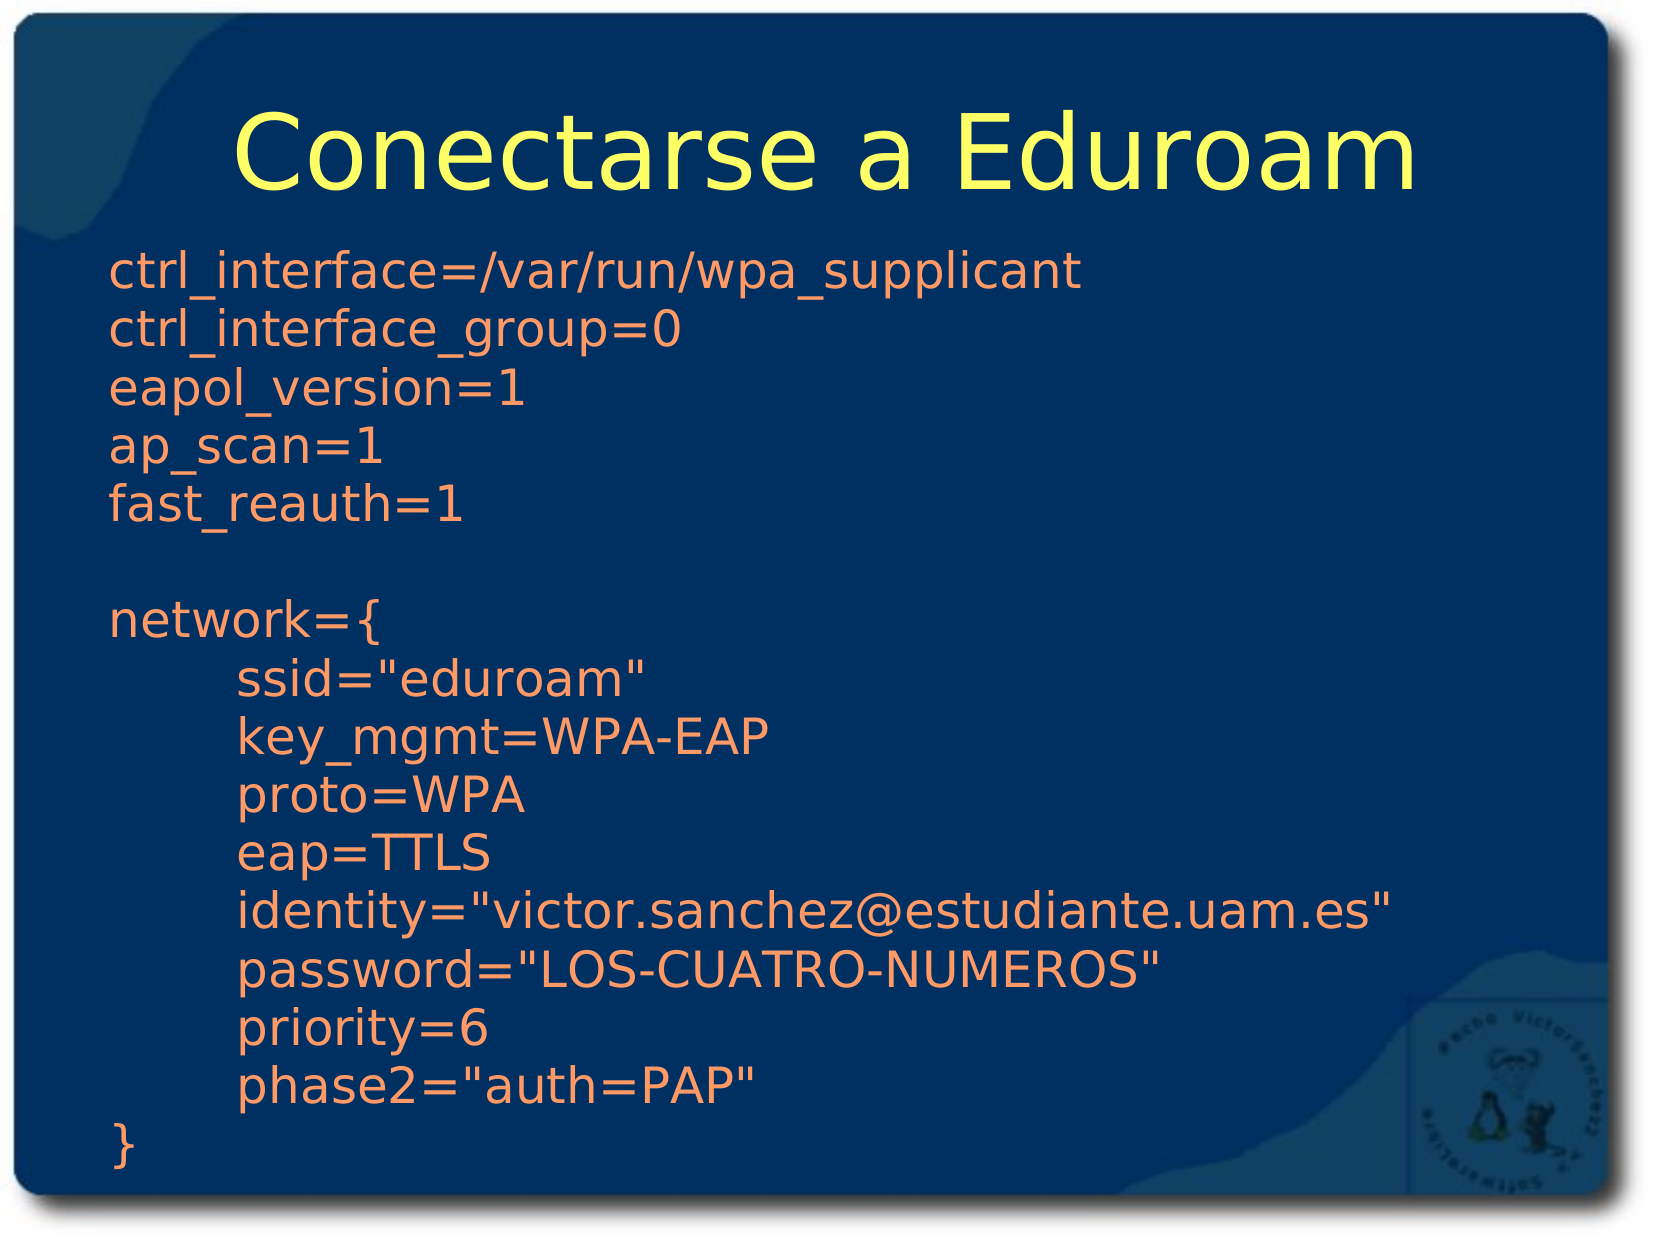

Conectarse a Eduroam
ctrl_interface=/var/run/wpa_supplicant
ctrl_interface_group=0
eapol_version=1
ap_scan=1
fast_reauth=1
network={
 ssid="eduroam"
 key_mgmt=WPA-EAP
 proto=WPA
 eap=TTLS
 identity="victor.sanchez@estudiante.uam.es"
 password="LOS-CUATRO-NUMEROS"
 priority=6
 phase2="auth=PAP"
}
#